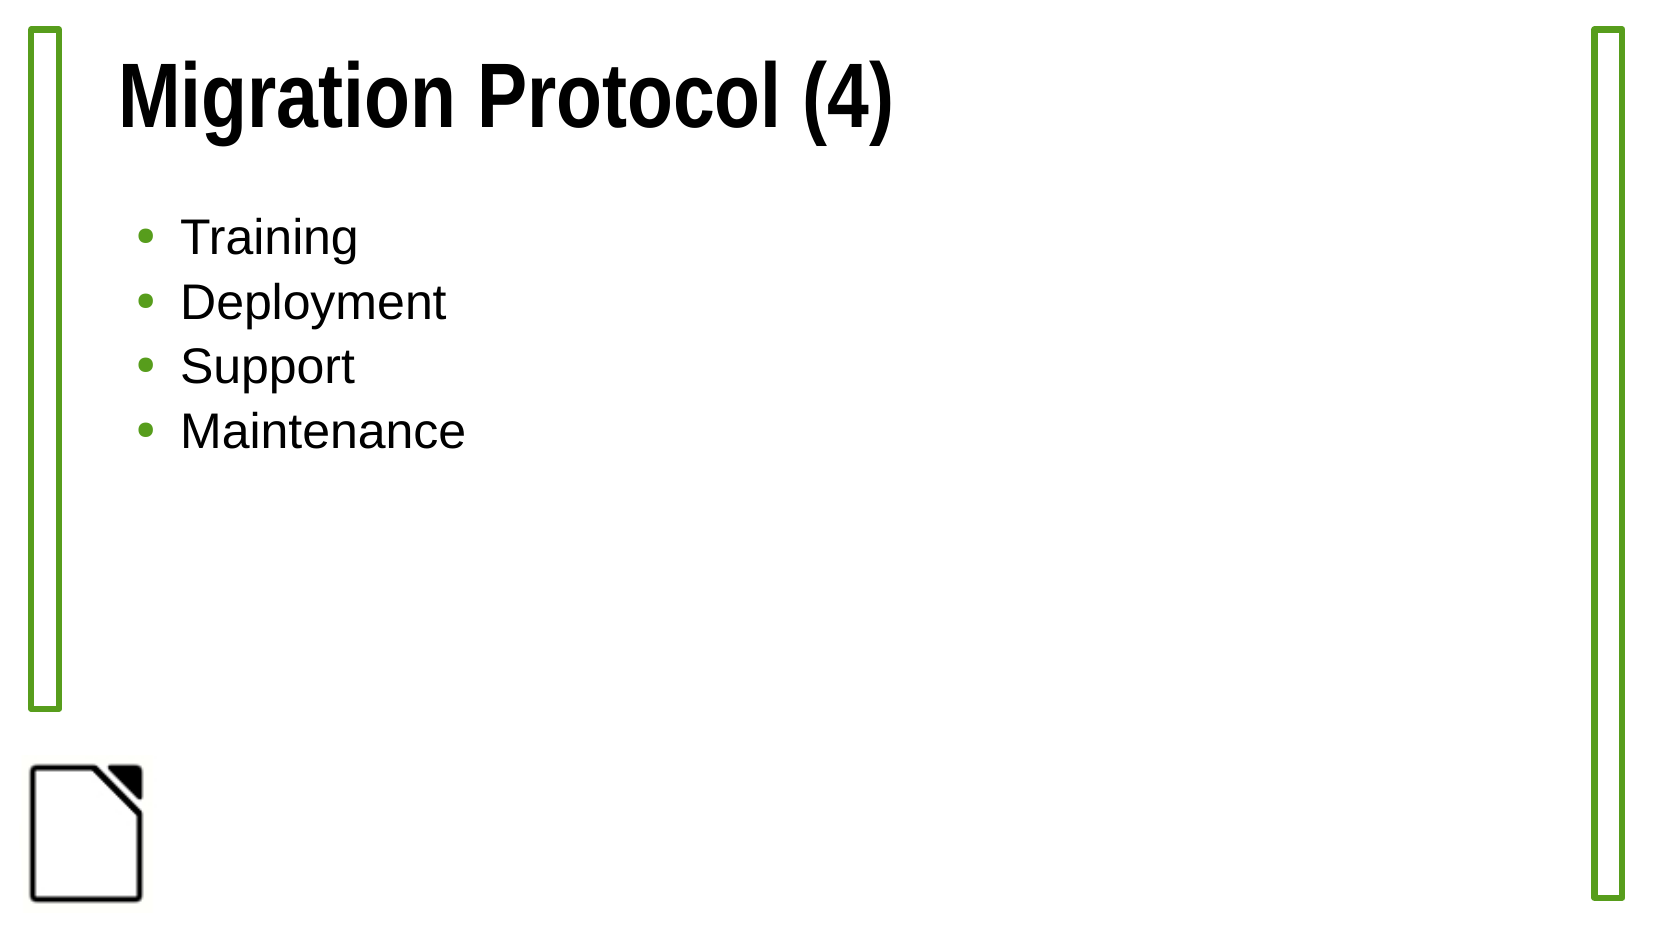

# Migration Protocol (4)
Training
Deployment
Support
Maintenance